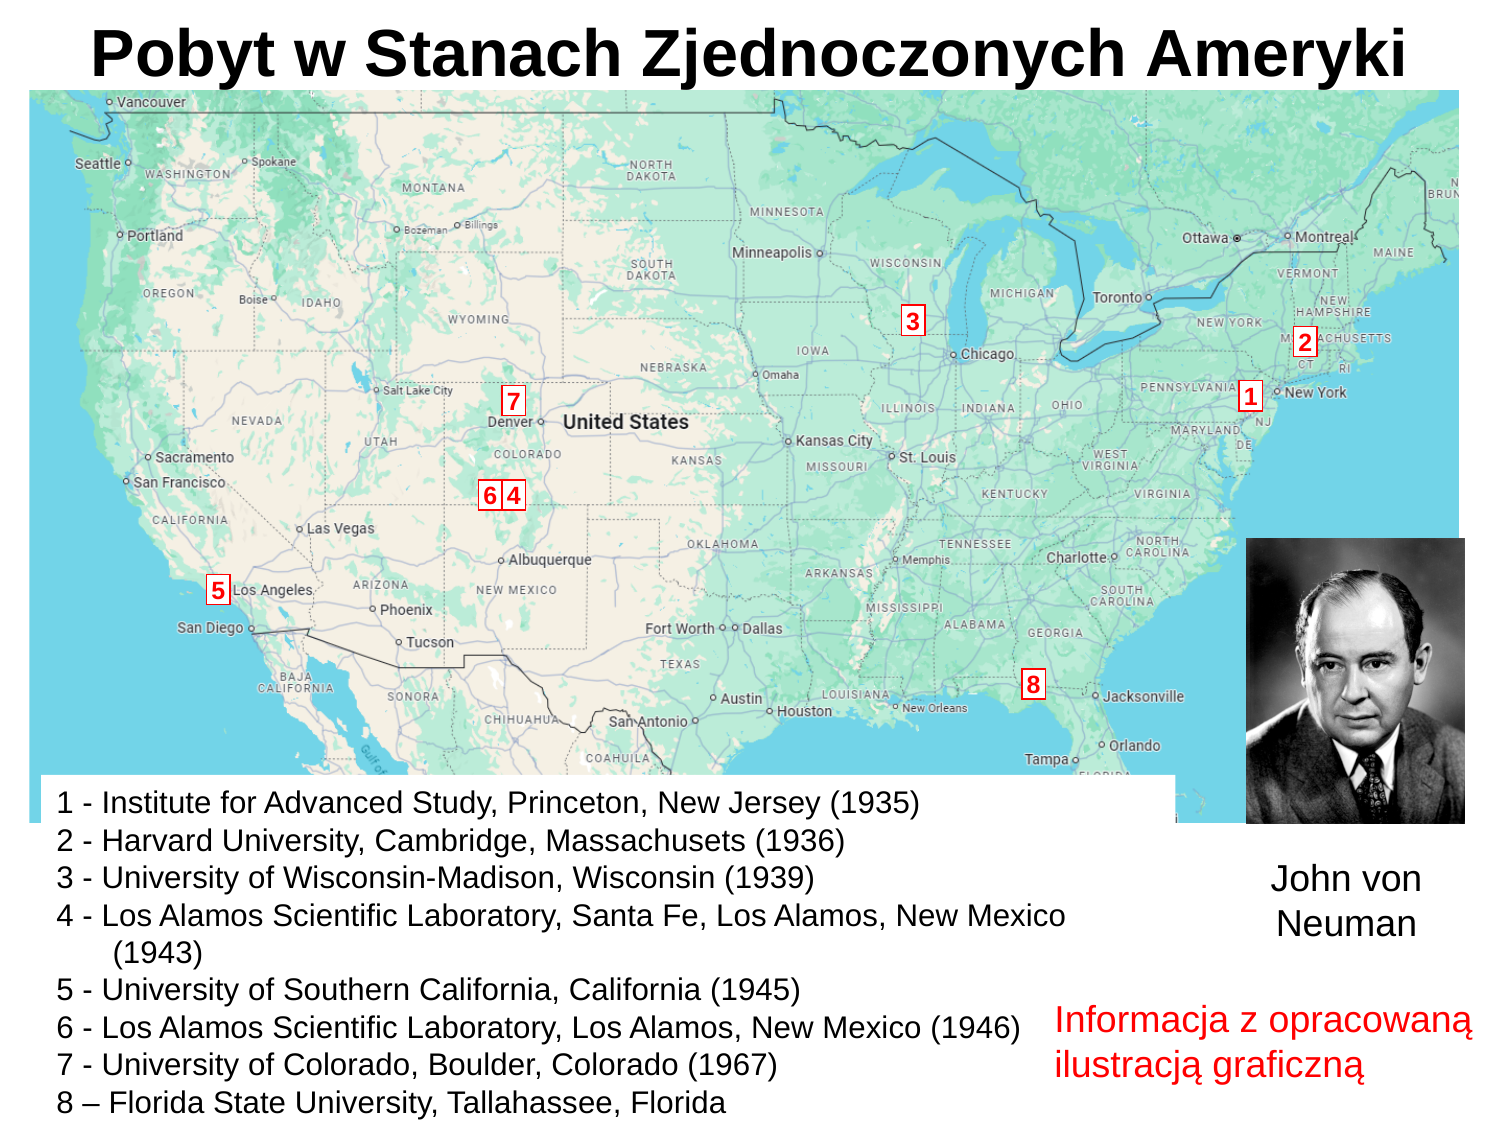

# Pobyt w Stanach Zjednoczonych Ameryki
3
2
1
7
6
4
5
8
1 - Institute for Advanced Study, Princeton, New Jersey (1935)
2 - Harvard University, Cambridge, Massachusets (1936)
3 - University of Wisconsin-Madison, Wisconsin (1939)
4 - Los Alamos Scientific Laboratory, Santa Fe, Los Alamos, New Mexico (1943)
5 - University of Southern California, California (1945)
6 - Los Alamos Scientific Laboratory, Los Alamos, New Mexico (1946)
7 - University of Colorado, Boulder, Colorado (1967)
8 – Florida State University, Tallahassee, Florida
John von Neuman
Informacja z opracowaną ilustracją graficzną